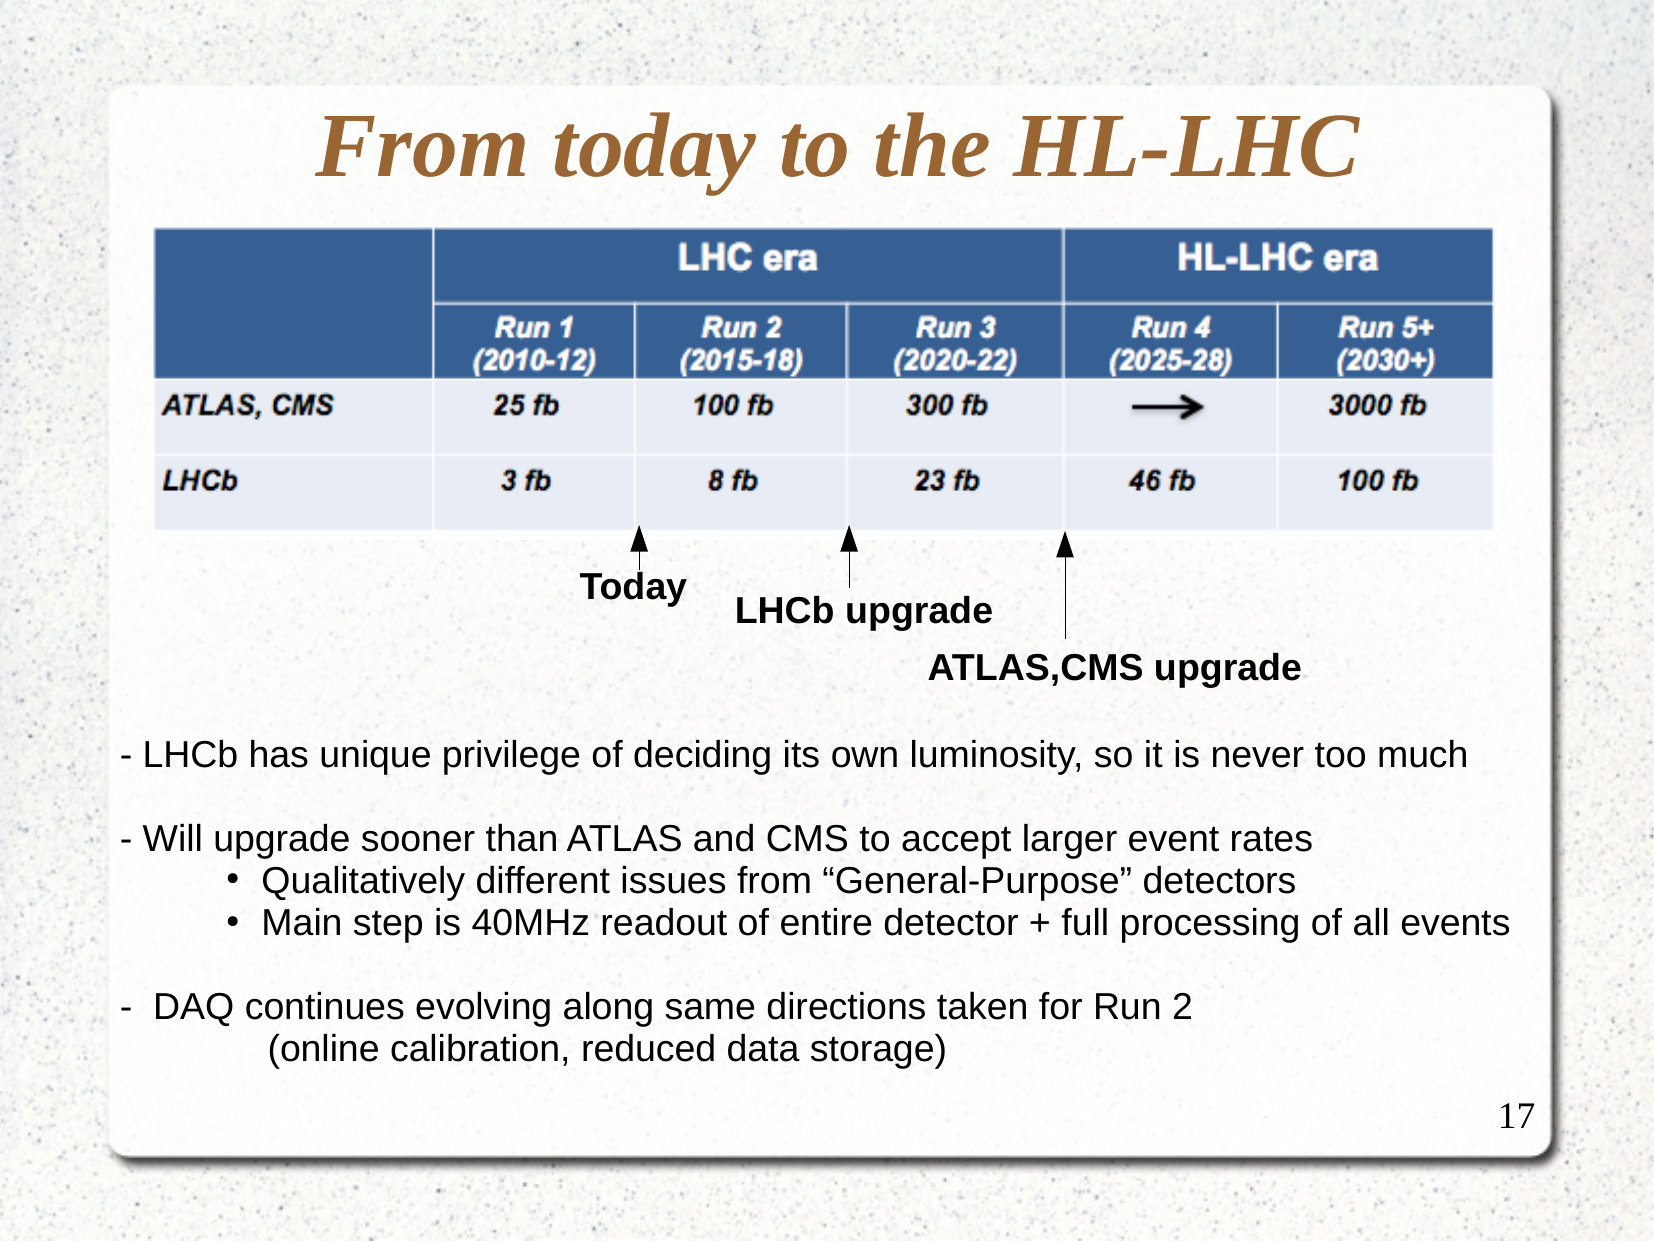

# From today to the HL-LHC
Today
LHCb upgrade
ATLAS,CMS upgrade
- LHCb has unique privilege of deciding its own luminosity, so it is never too much
- Will upgrade sooner than ATLAS and CMS to accept larger event rates
Qualitatively different issues from “General-Purpose” detectors
Main step is 40MHz readout of entire detector + full processing of all events
- DAQ continues evolving along same directions taken for Run 2
		(online calibration, reduced data storage)
17